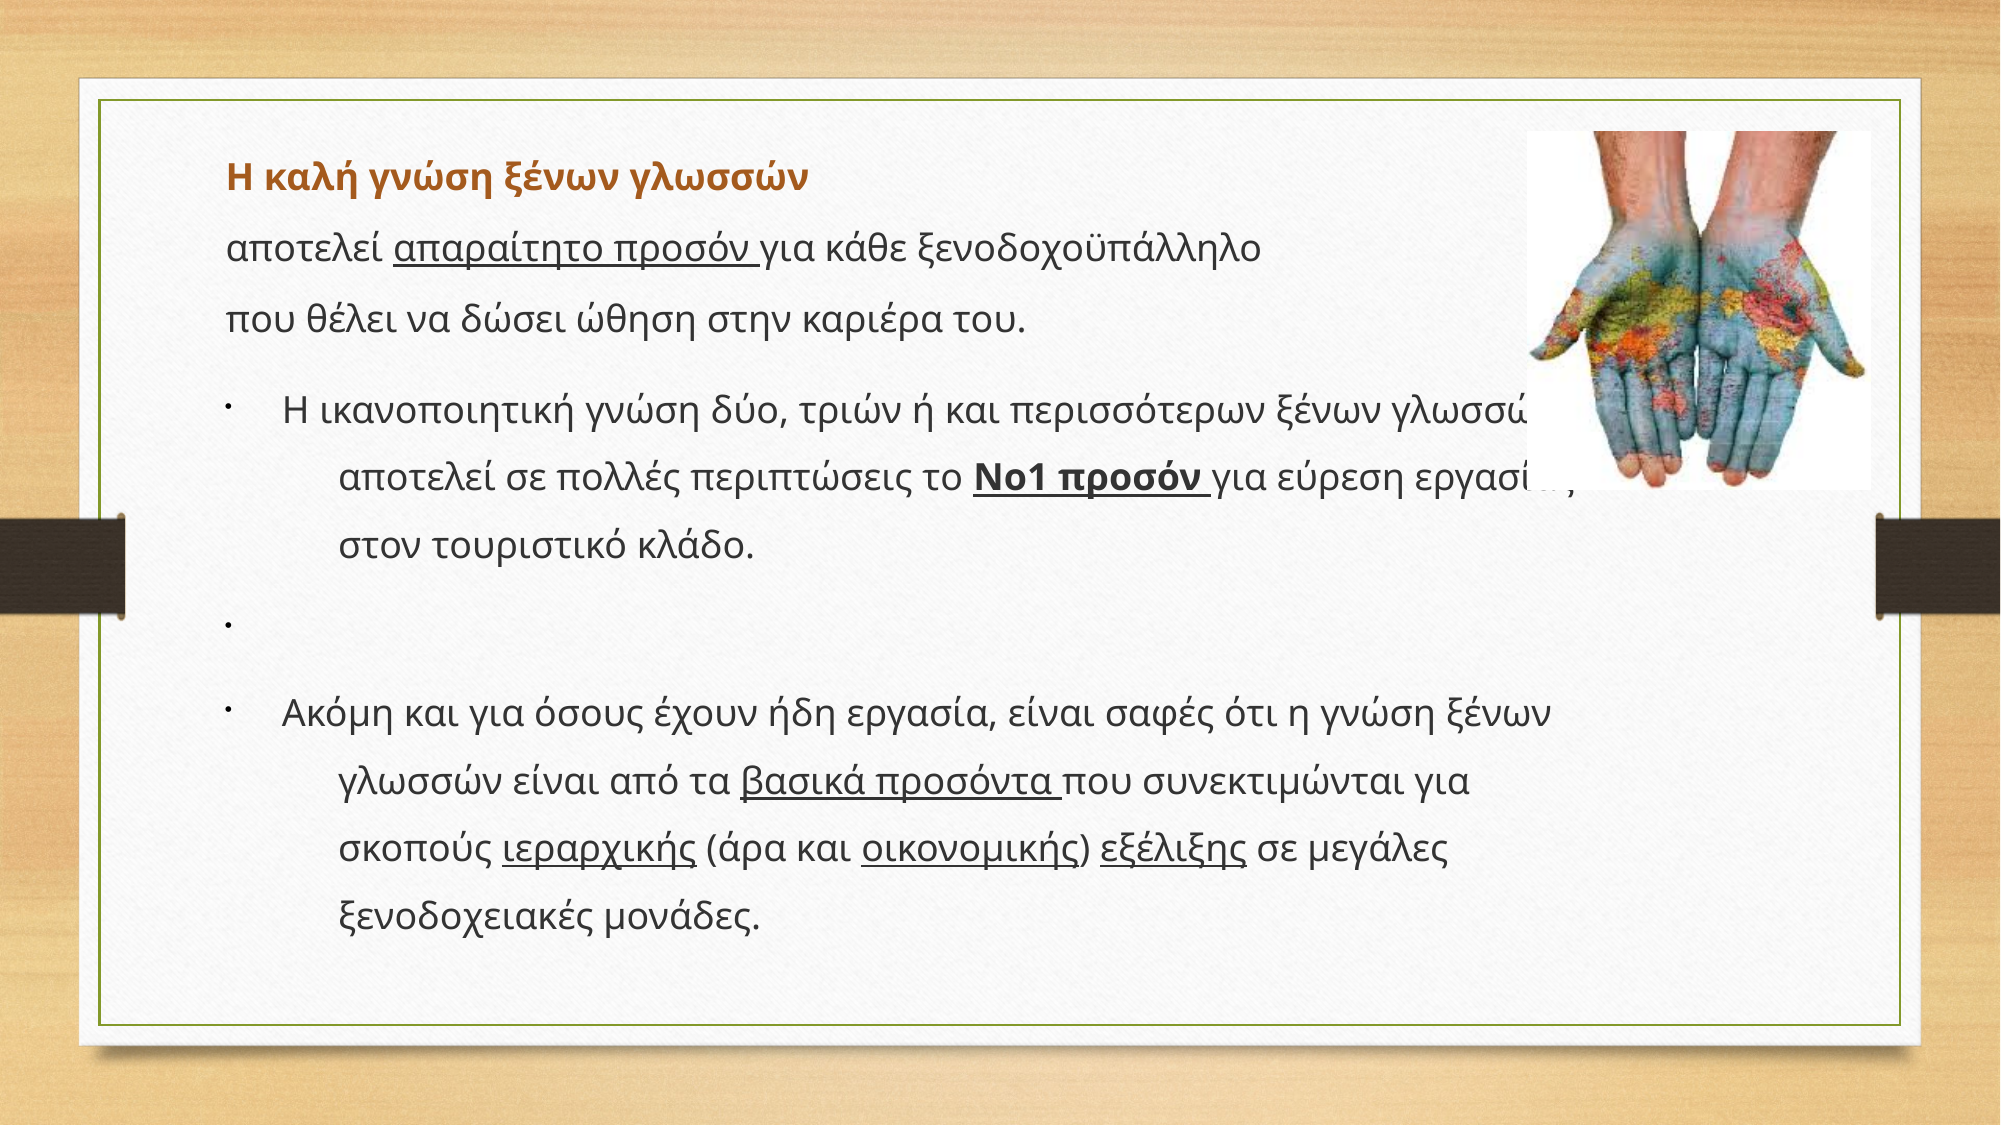

Η καλή γνώση ξένων γλωσσών
αποτελεί απαραίτητο προσόν για κάθε ξενοδοχοϋπάλληλο
που θέλει να δώσει ώθηση στην καριέρα του.
Η ικανοποιητική γνώση δύο, τριών ή και περισσότερων ξένων γλωσσών αποτελεί σε πολλές περιπτώσεις το Νο1 προσόν για εύρεση εργασίας στον τουριστικό κλάδο.
Ακόμη και για όσους έχουν ήδη εργασία, είναι σαφές ότι η γνώση ξένων γλωσσών είναι από τα βασικά προσόντα που συνεκτιμώνται για σκοπούς ιεραρχικής (άρα και οικονομικής) εξέλιξης σε μεγάλες ξενοδοχειακές μονάδες.